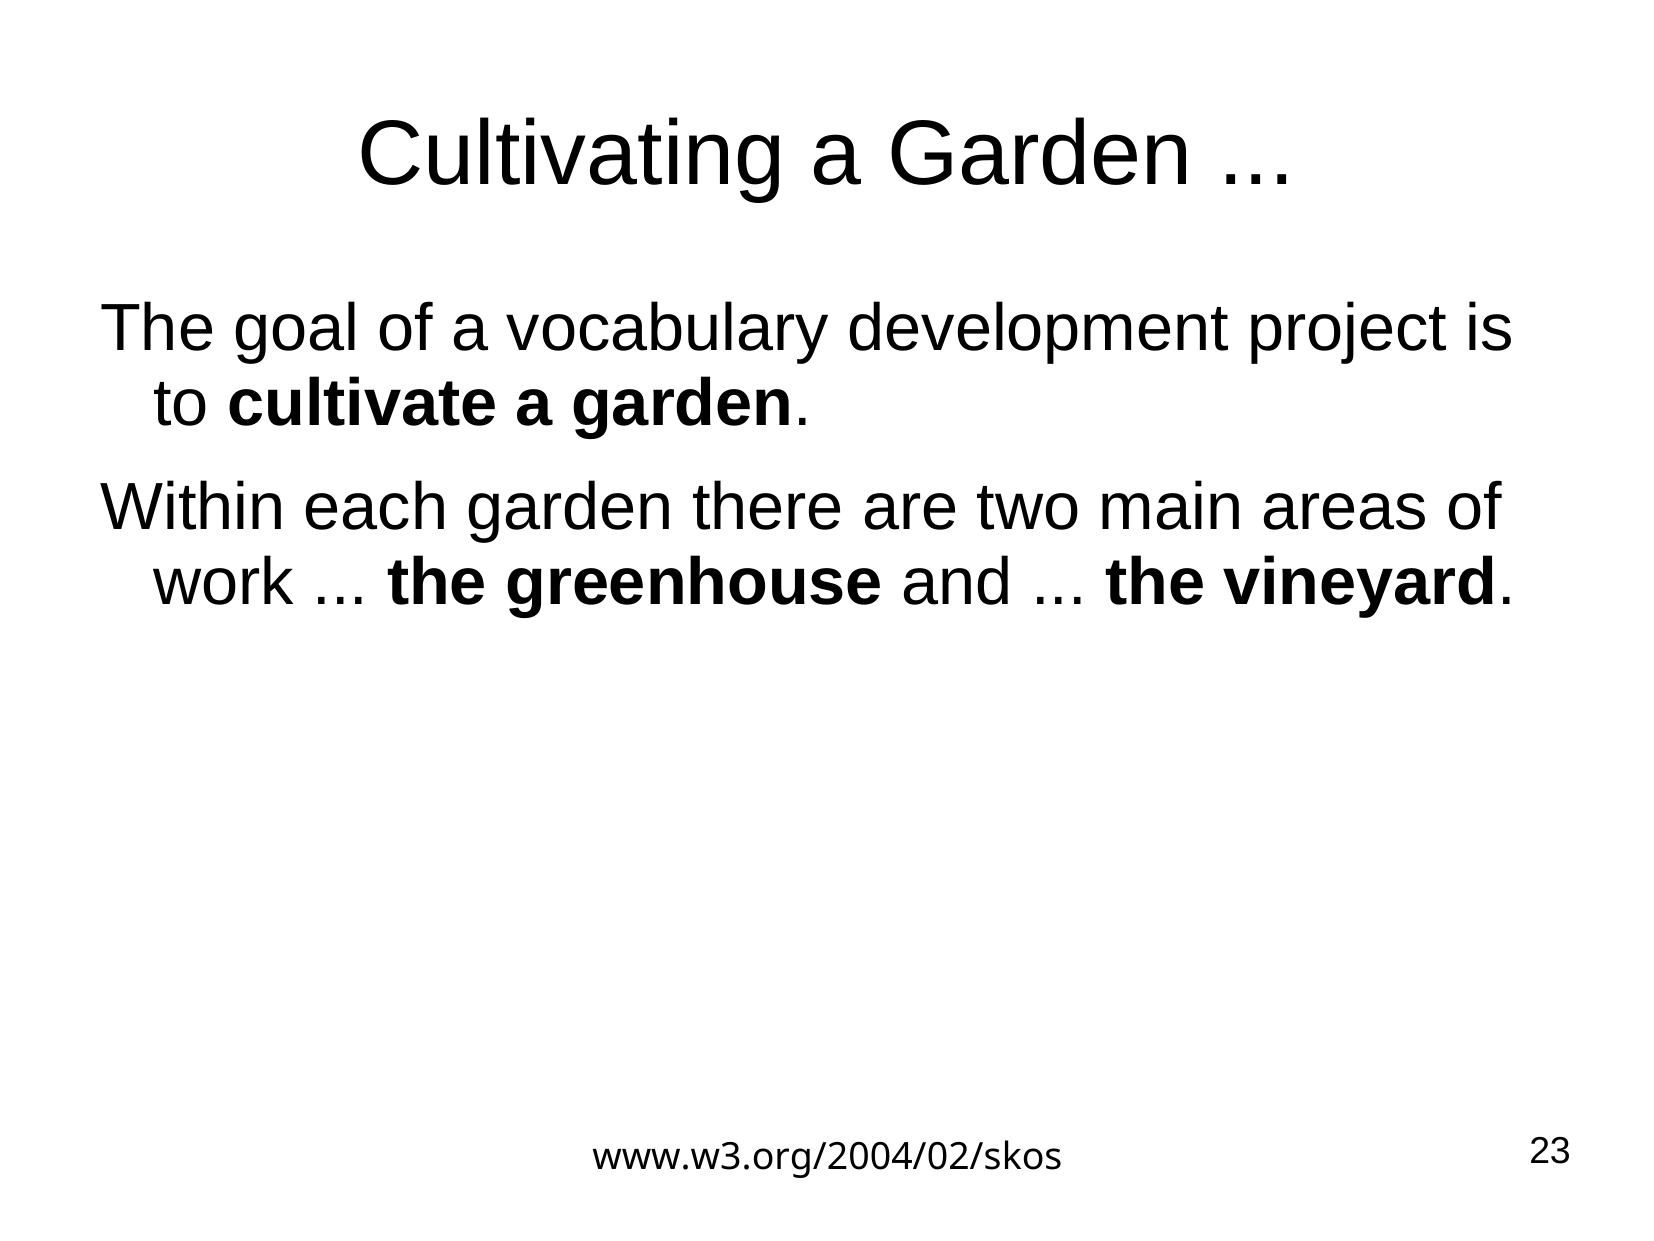

# Cultivating a Garden ...
The goal of a vocabulary development project is to cultivate a garden.
Within each garden there are two main areas of work ... the greenhouse and ... the vineyard.
www.w3.org/2004/02/skos
23